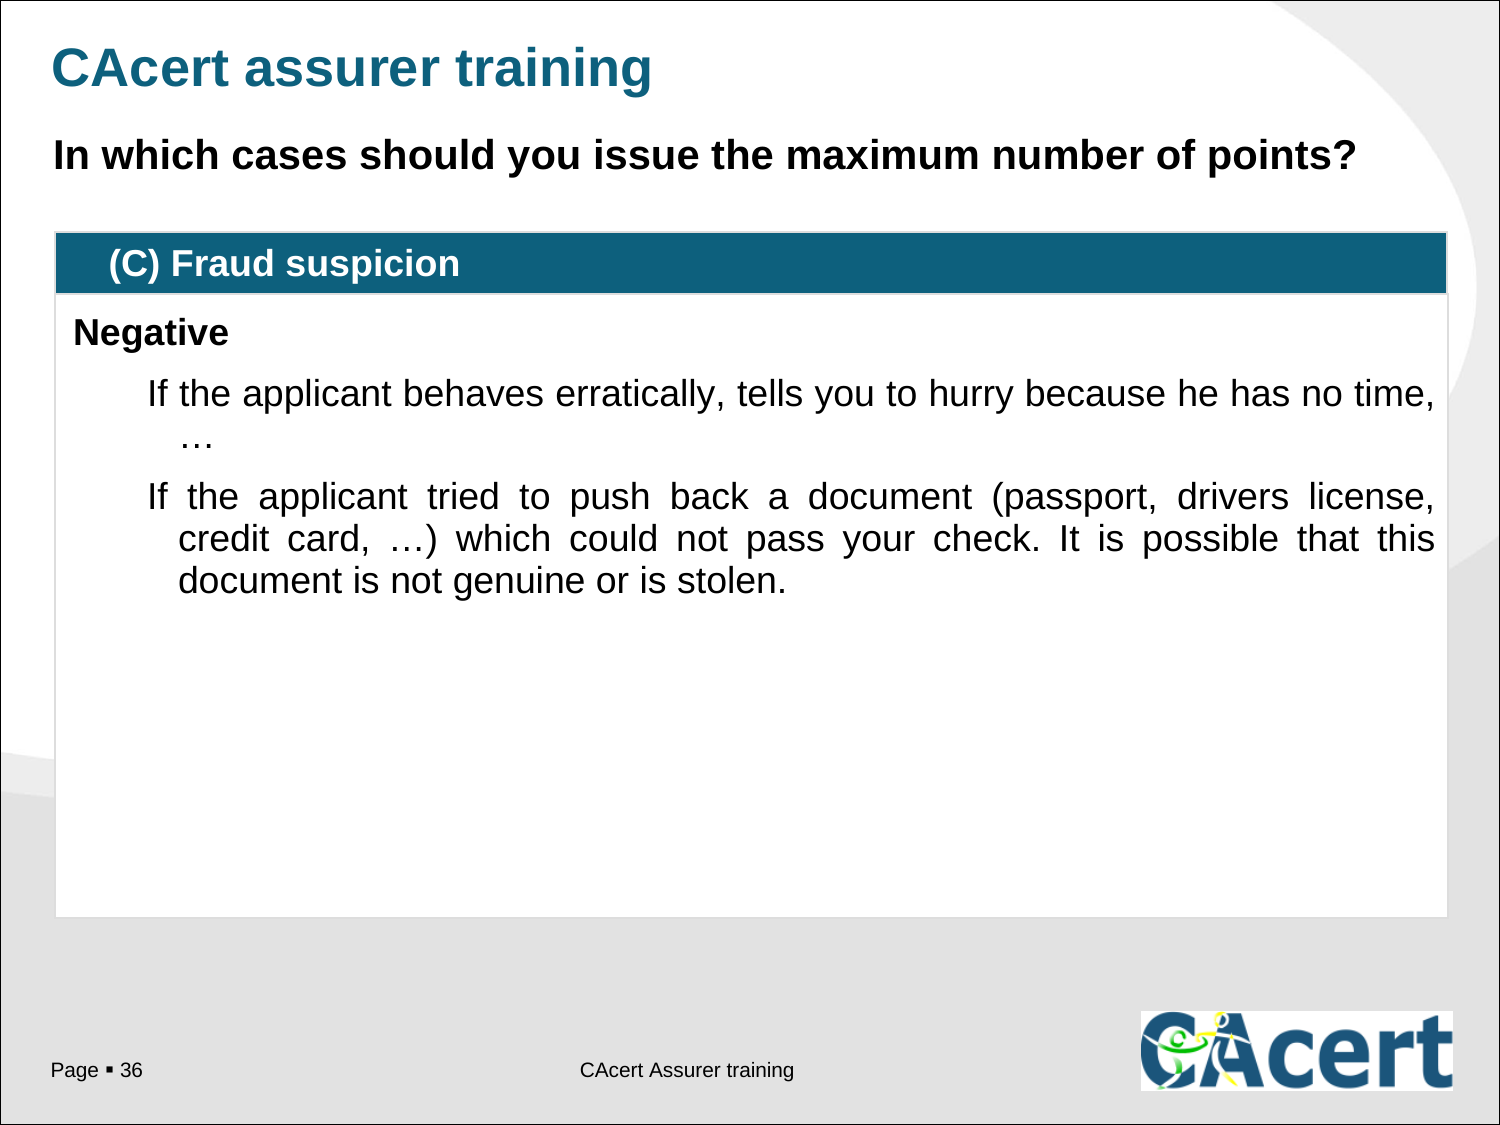

# CAcert assurer training
In which cases should you issue the maximum number of points?
(C) Fraud suspicion
Negative
If the applicant behaves erratically, tells you to hurry because he has no time, …
If the applicant tried to push back a document (passport, drivers license, credit card, …) which could not pass your check. It is possible that this document is not genuine or is stolen.
CAcert Assurer training